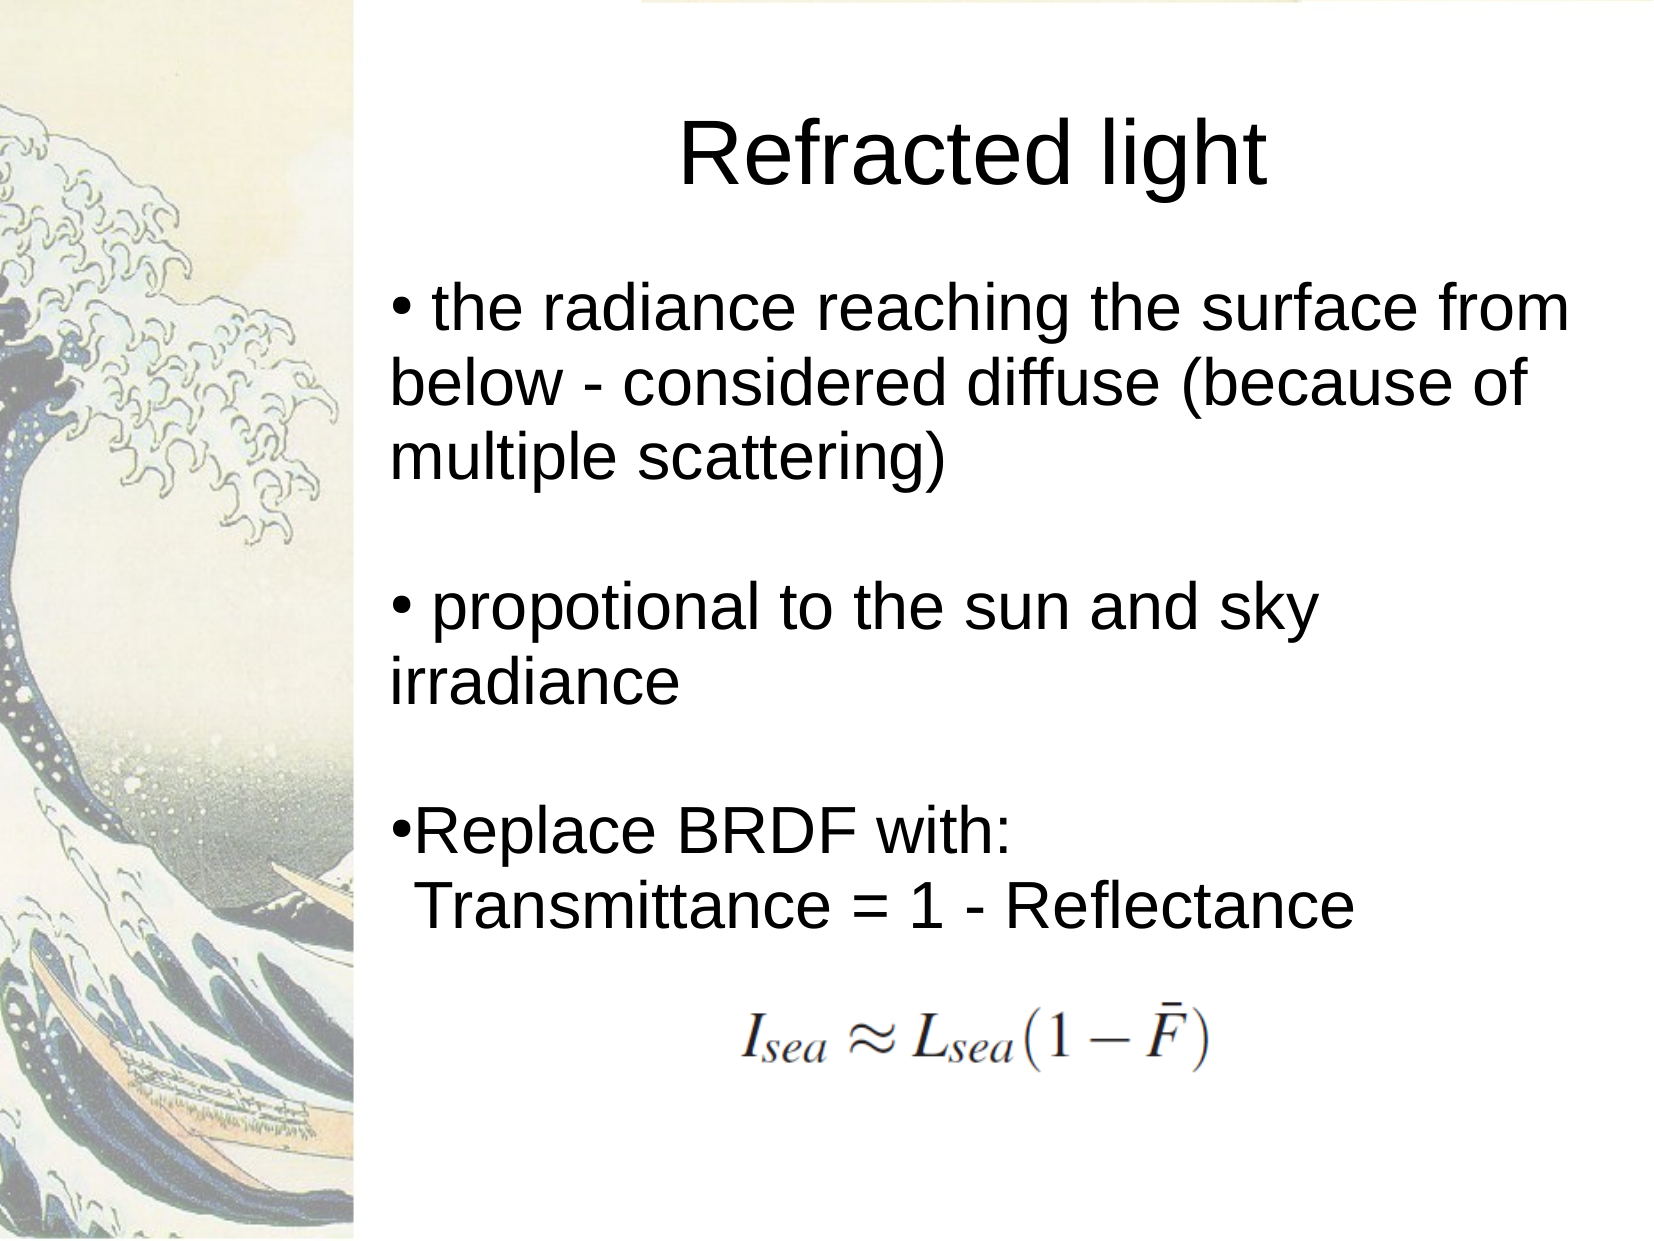

# Refracted light
 the radiance reaching the surface from below - considered diffuse (because of multiple scattering)
 propotional to the sun and sky irradiance
Replace BRDF with:
Transmittance = 1 - Reflectance